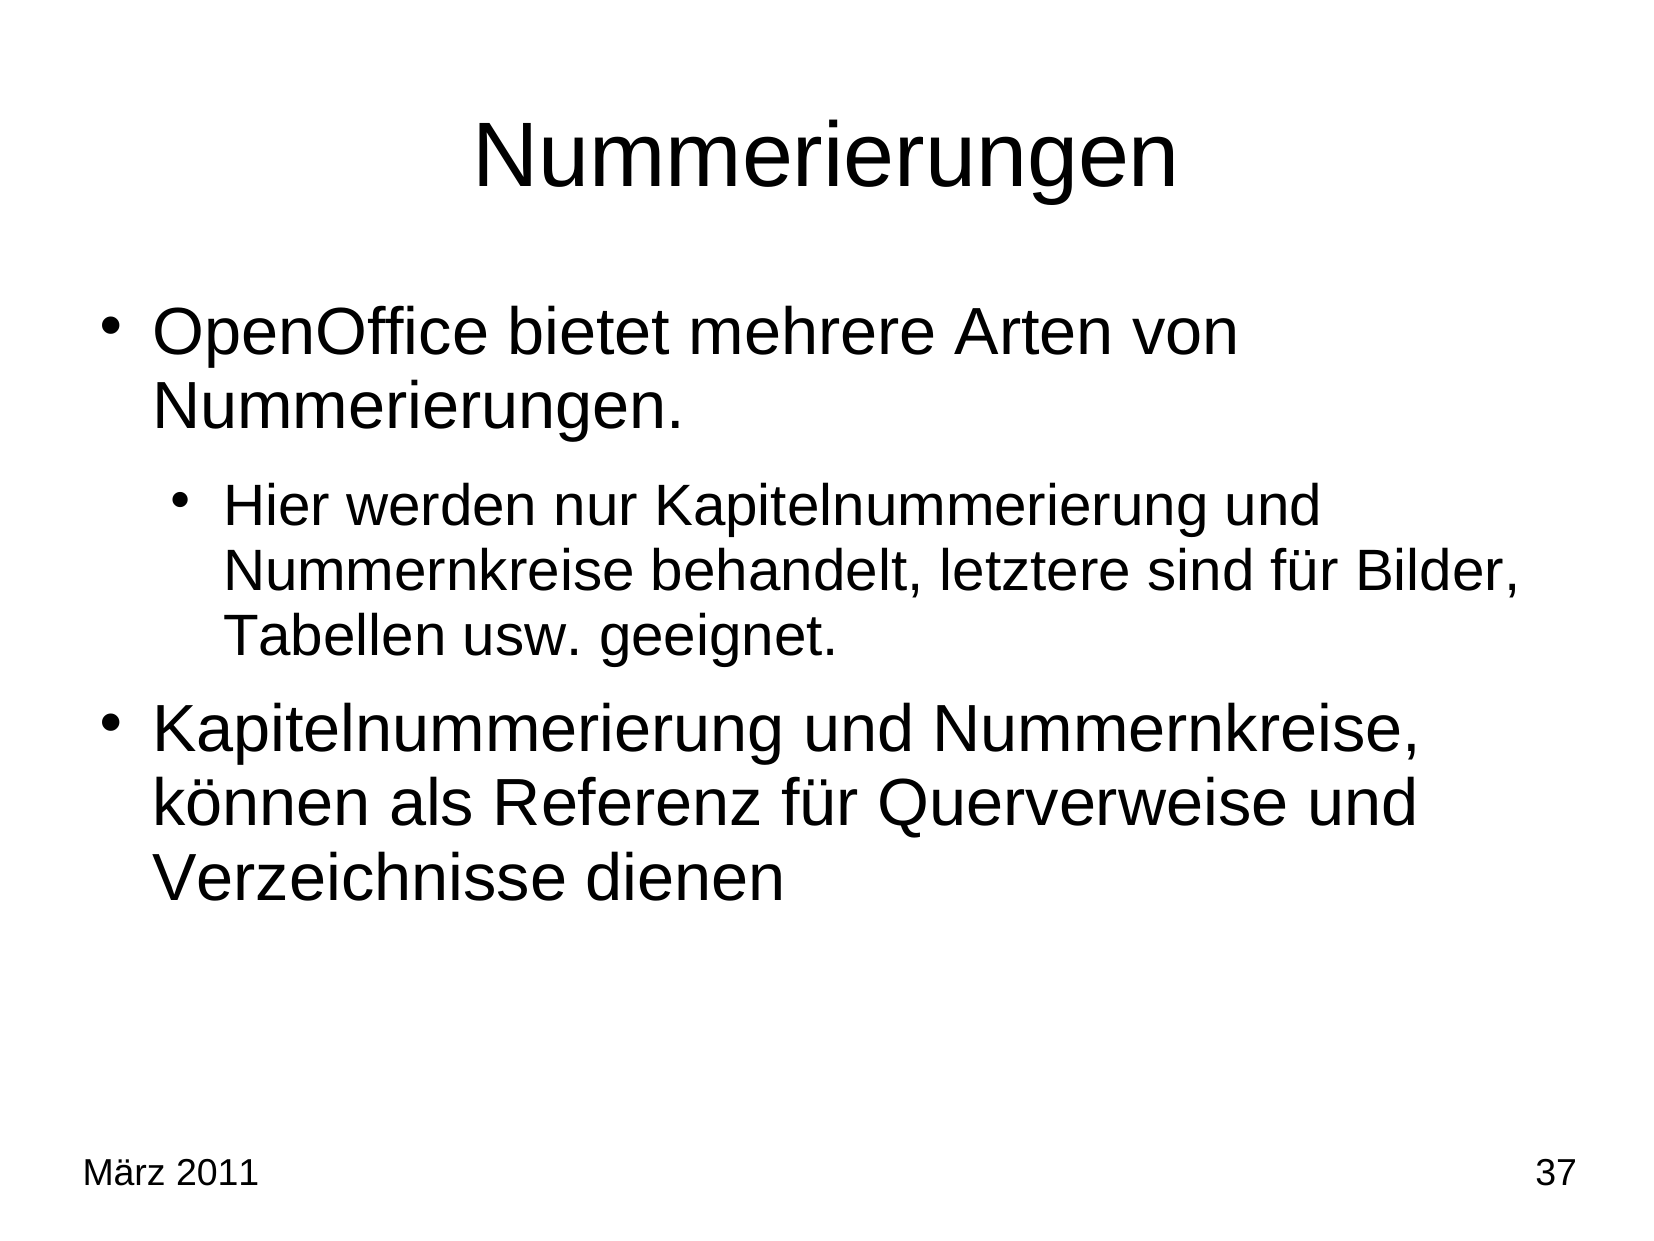

# Nummerierungen
OpenOffice bietet mehrere Arten von Nummerierungen.
Hier werden nur Kapitelnummerierung und Nummernkreise behandelt, letztere sind für Bilder, Tabellen usw. geeignet.
Kapitelnummerierung und Nummernkreise, können als Referenz für Querverweise und Verzeichnisse dienen
März 2011
37